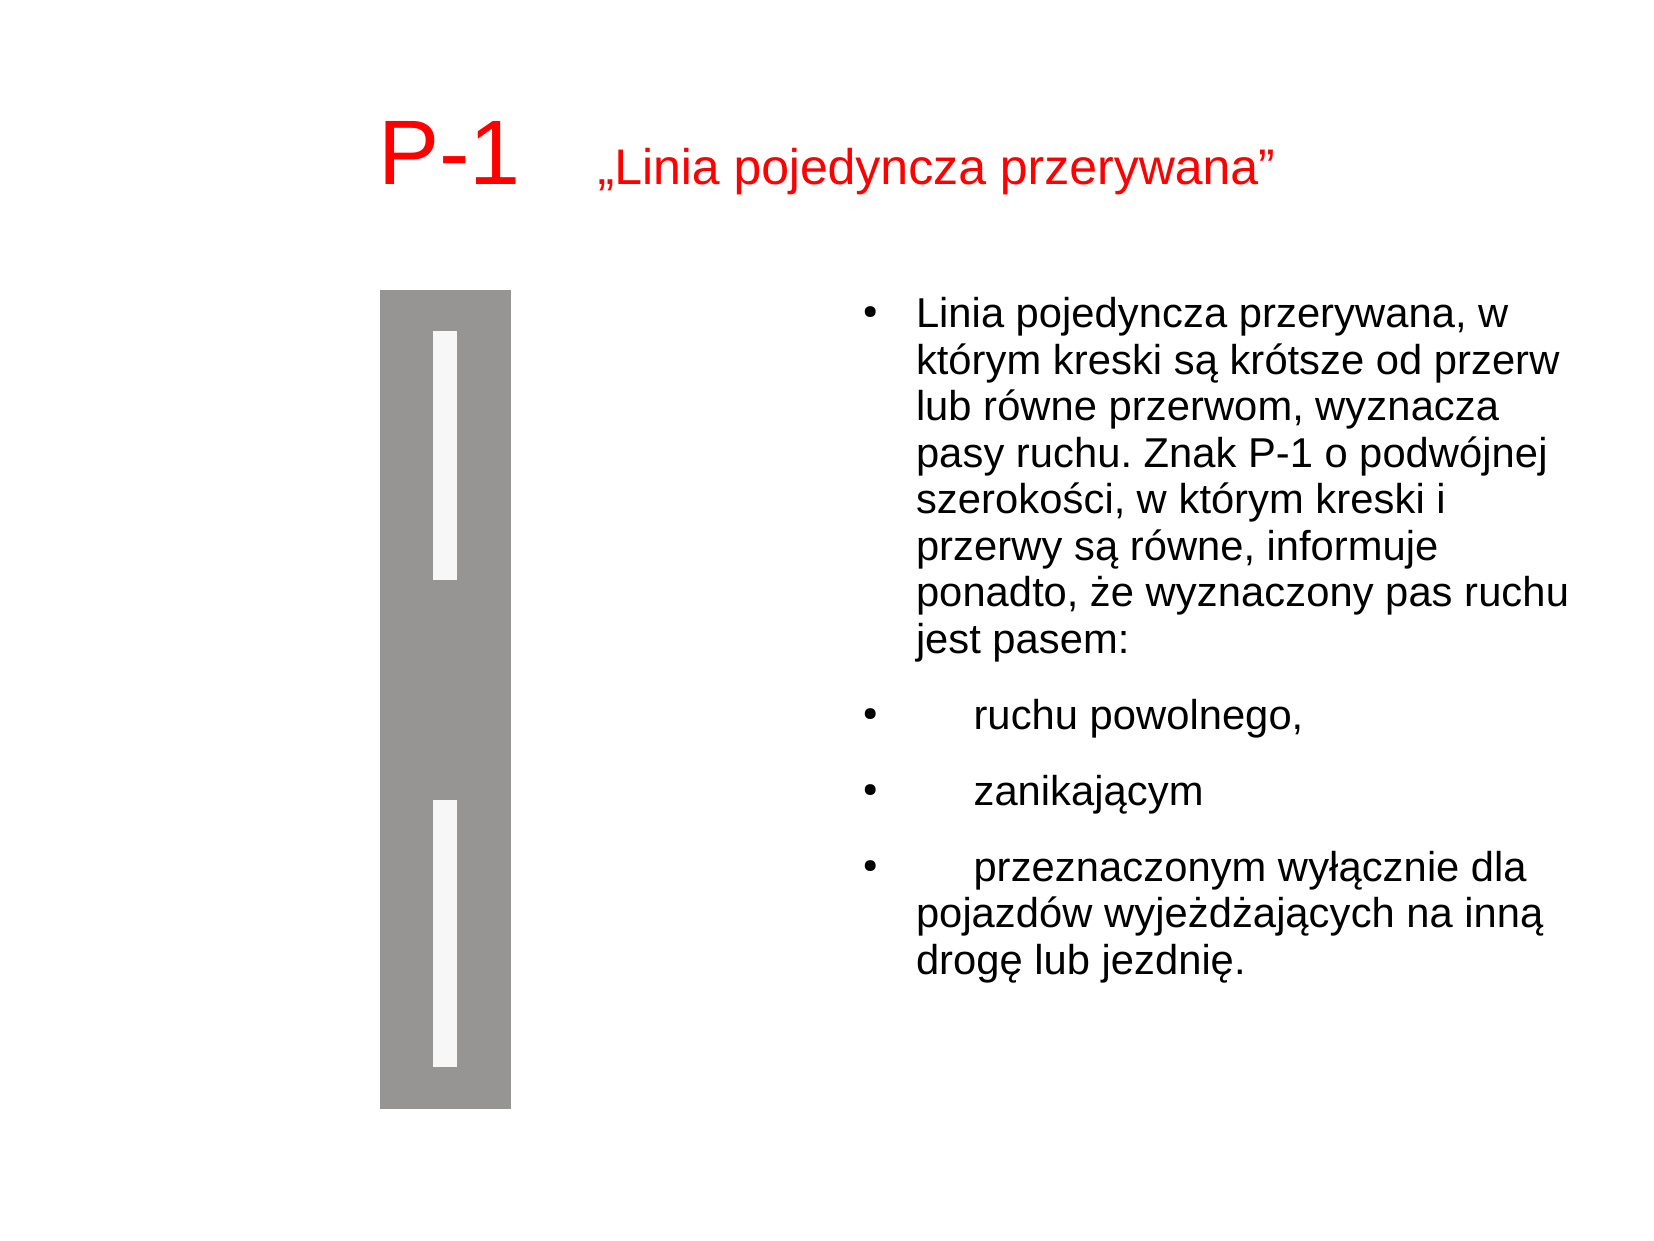

# P-1 „Linia pojedyncza przerywana”
Linia pojedyncza przerywana, w którym kreski są krótsze od przerw lub równe przerwom, wyznacza pasy ruchu. Znak P-1 o podwójnej szerokości, w którym kreski i przerwy są równe, informuje ponadto, że wyznaczony pas ruchu jest pasem:
 ruchu powolnego,
 zanikającym
 przeznaczonym wyłącznie dla pojazdów wyjeżdżających na inną drogę lub jezdnię.